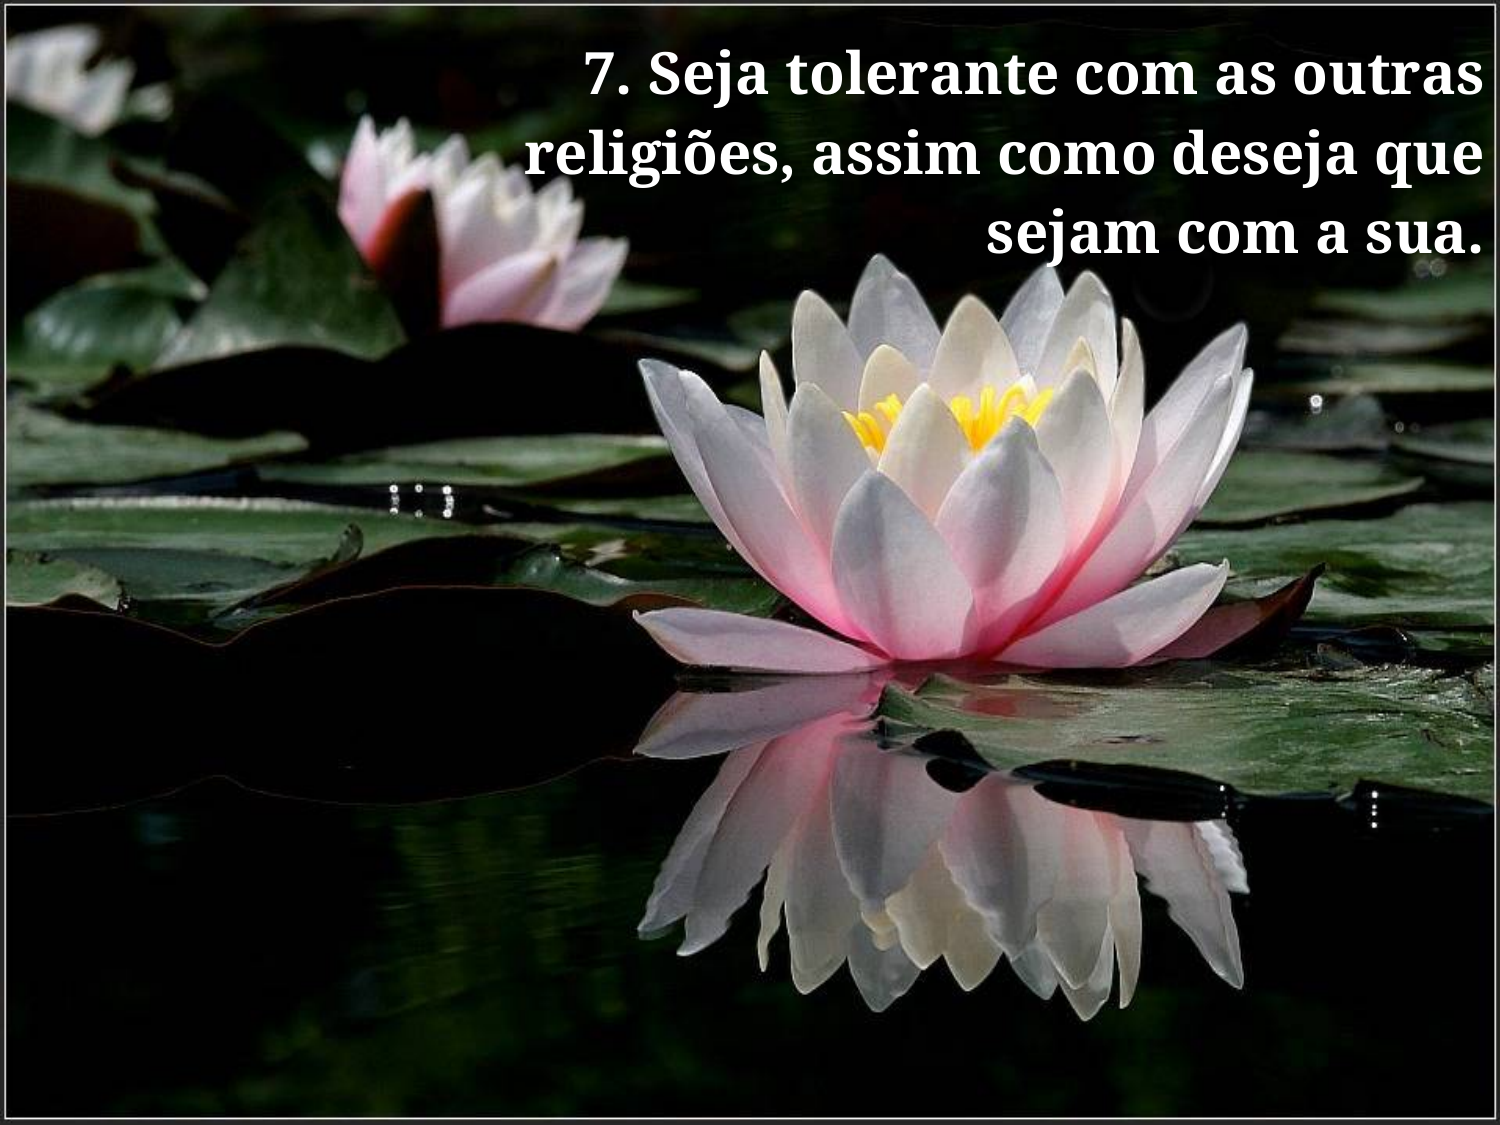

7. Seja tolerante com as outras religiões, assim como deseja que sejam com a sua.